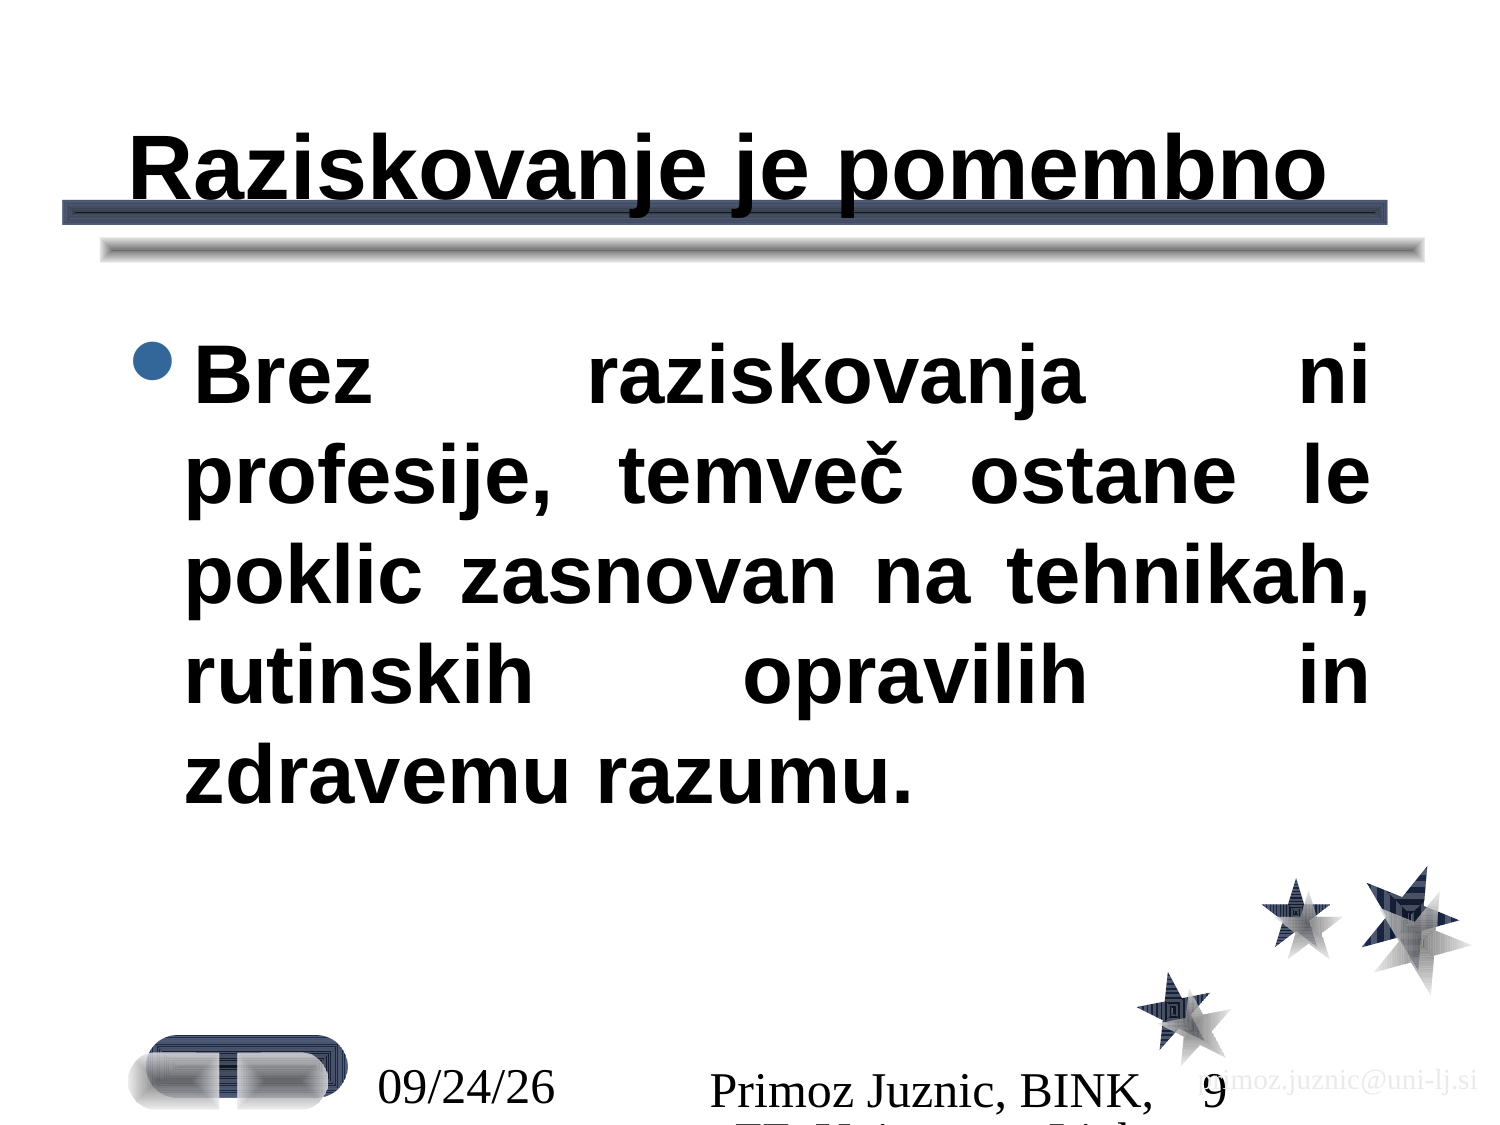

# Raziskovanje je pomembno
Brez raziskovanja ni profesije, temveč ostane le poklic zasnovan na tehnikah, rutinskih opravilih in zdravemu razumu.
Primoz Juznic, BINK, FF, Univerza v Ljubljani
9